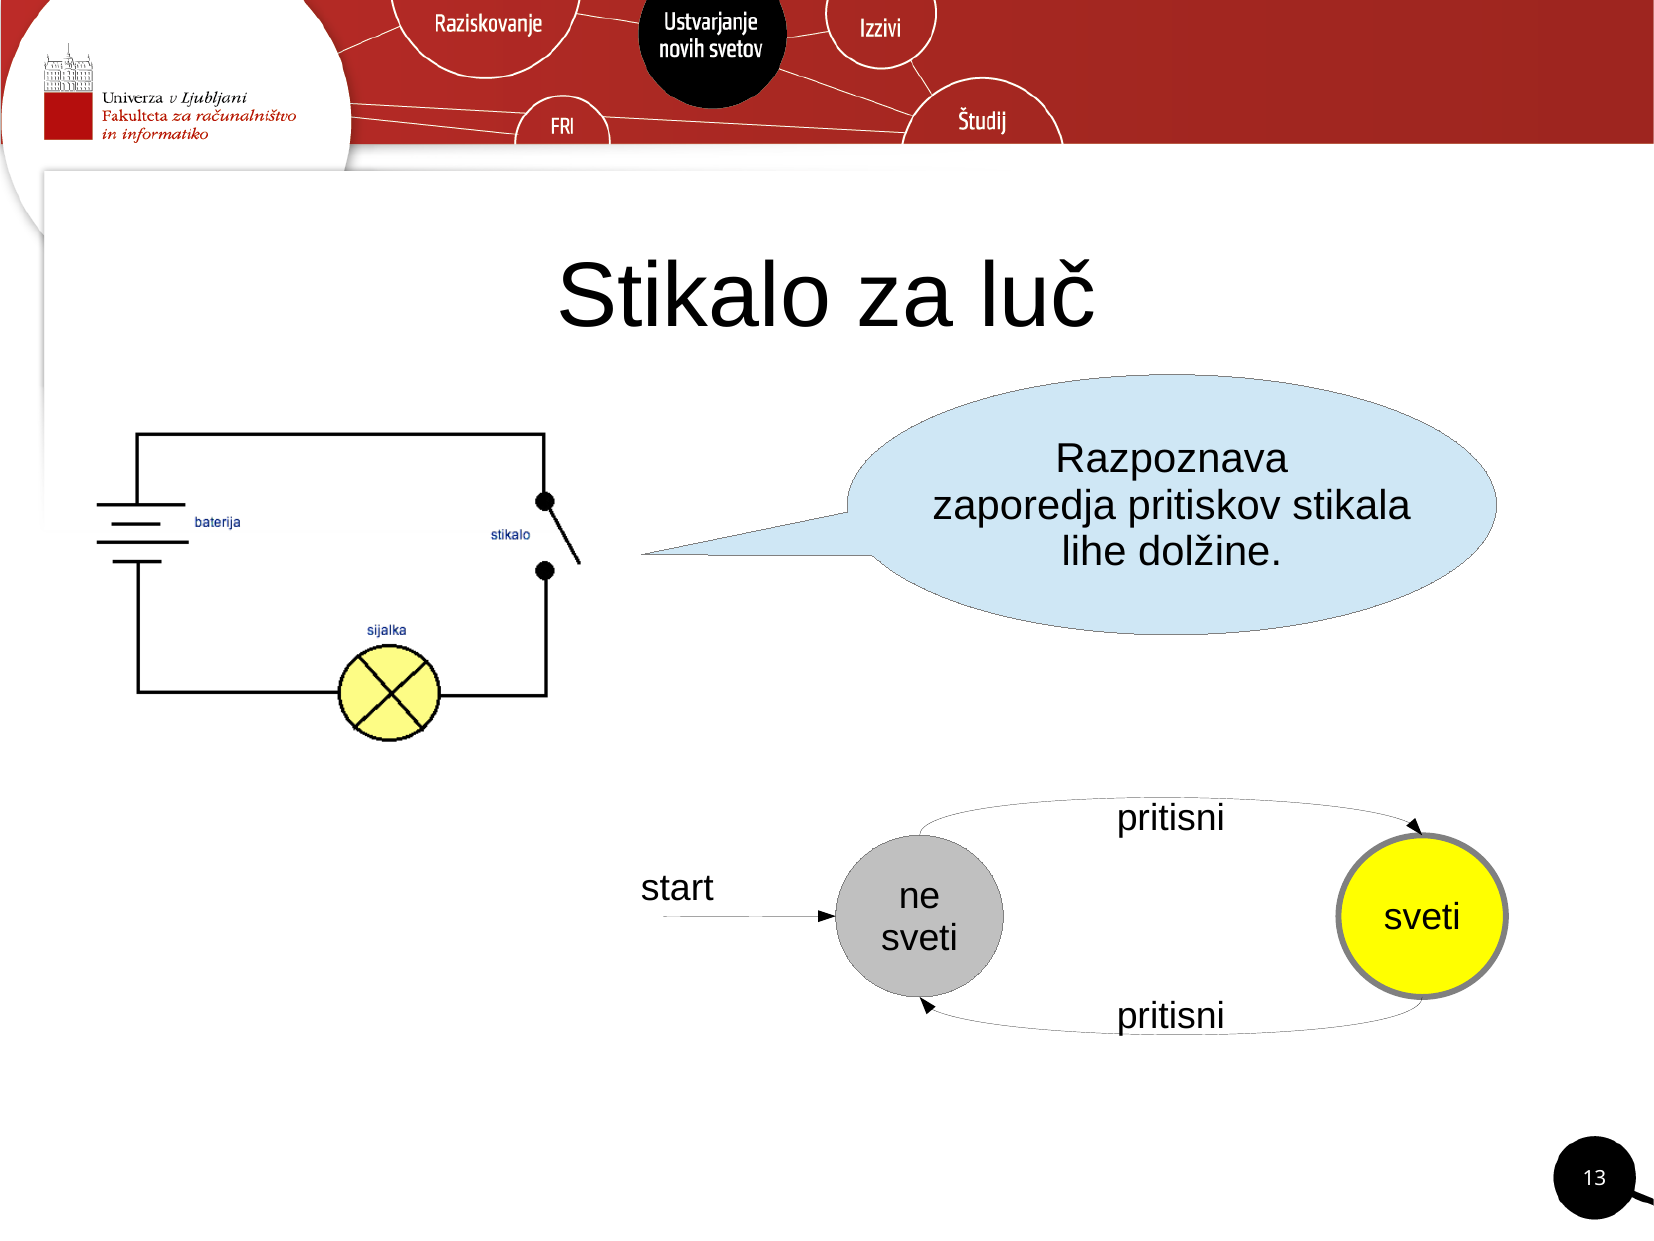

# Stikalo za luč
Razpoznava
zaporedja pritiskov stikala
lihe dolžine.
ne
sveti
sveti
start